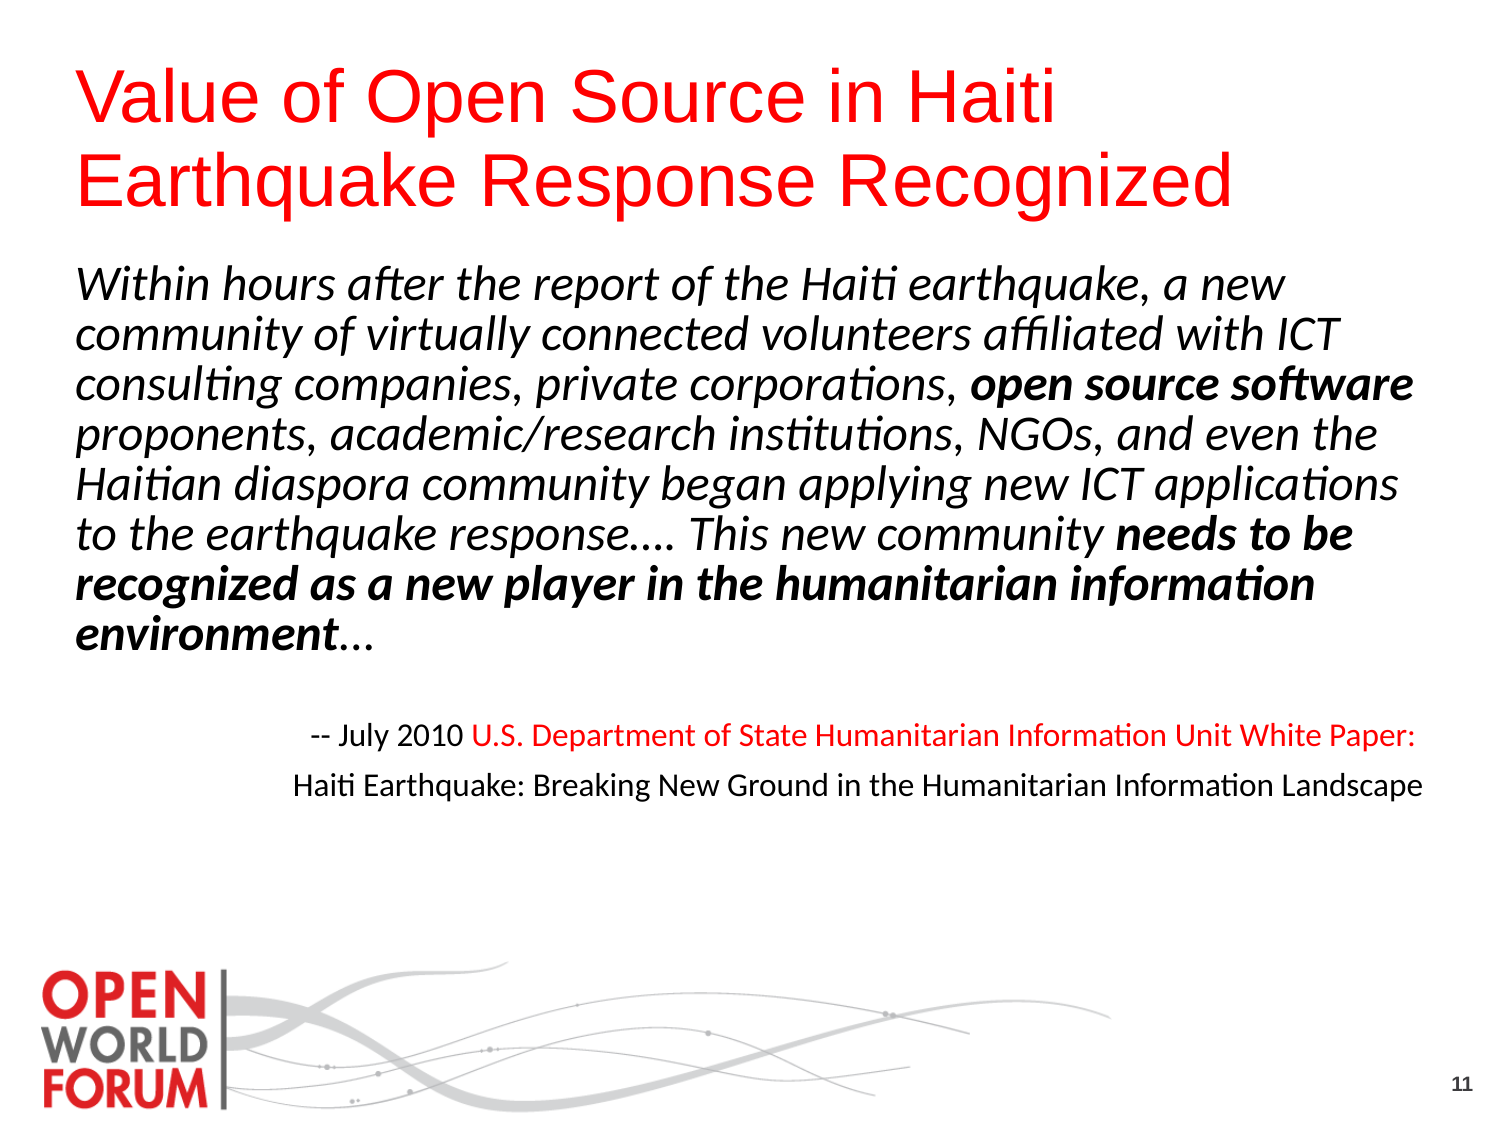

# Value of Open Source in Haiti Earthquake Response Recognized
Within hours after the report of the Haiti earthquake, a new community of virtually connected volunteers affiliated with ICT consulting companies, private corporations, open source software proponents, academic/research institutions, NGOs, and even the Haitian diaspora community began applying new ICT applications to the earthquake response…. This new community needs to be recognized as a new player in the humanitarian information environment...
 -- July 2010 U.S. Department of State Humanitarian Information Unit White Paper:
Haiti Earthquake: Breaking New Ground in the Humanitarian Information Landscape
11